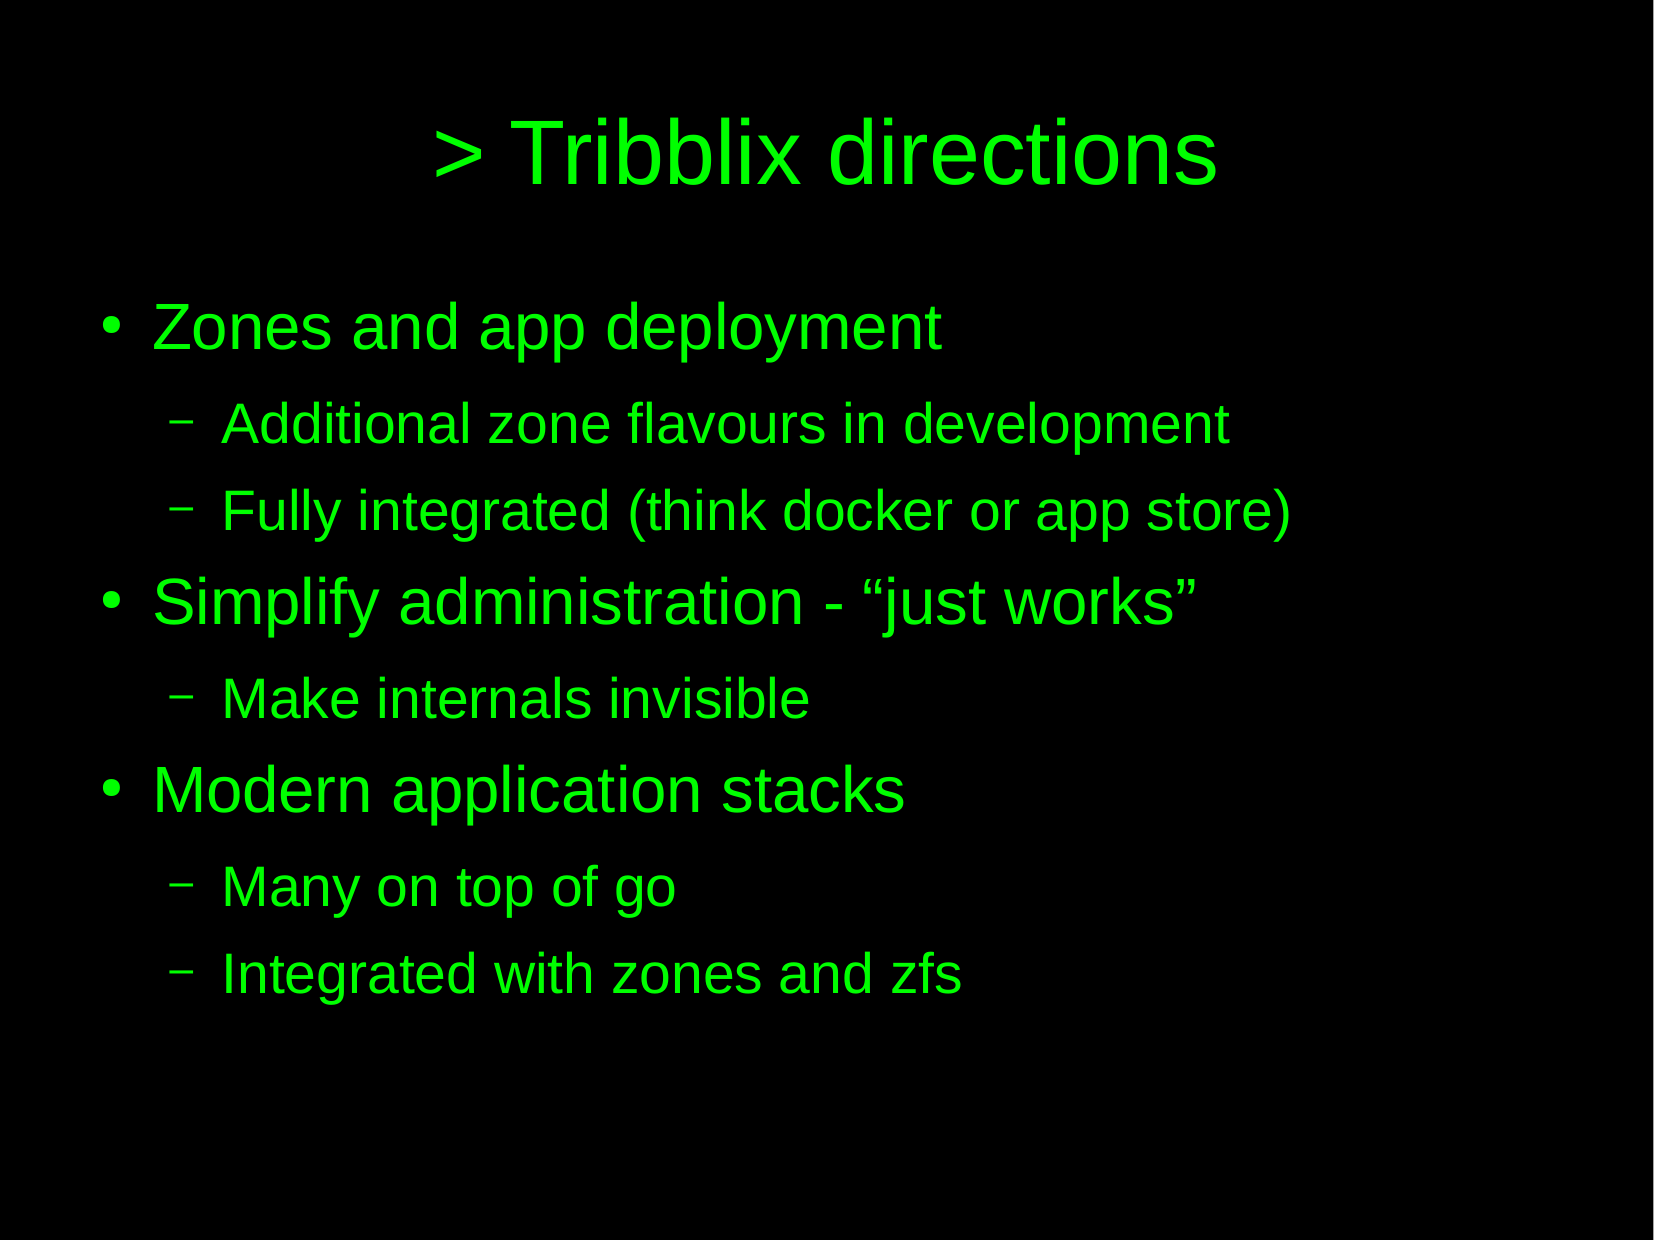

# > Tribblix directions
Zones and app deployment
Additional zone flavours in development
Fully integrated (think docker or app store)
Simplify administration - “just works”
Make internals invisible
Modern application stacks
Many on top of go
Integrated with zones and zfs